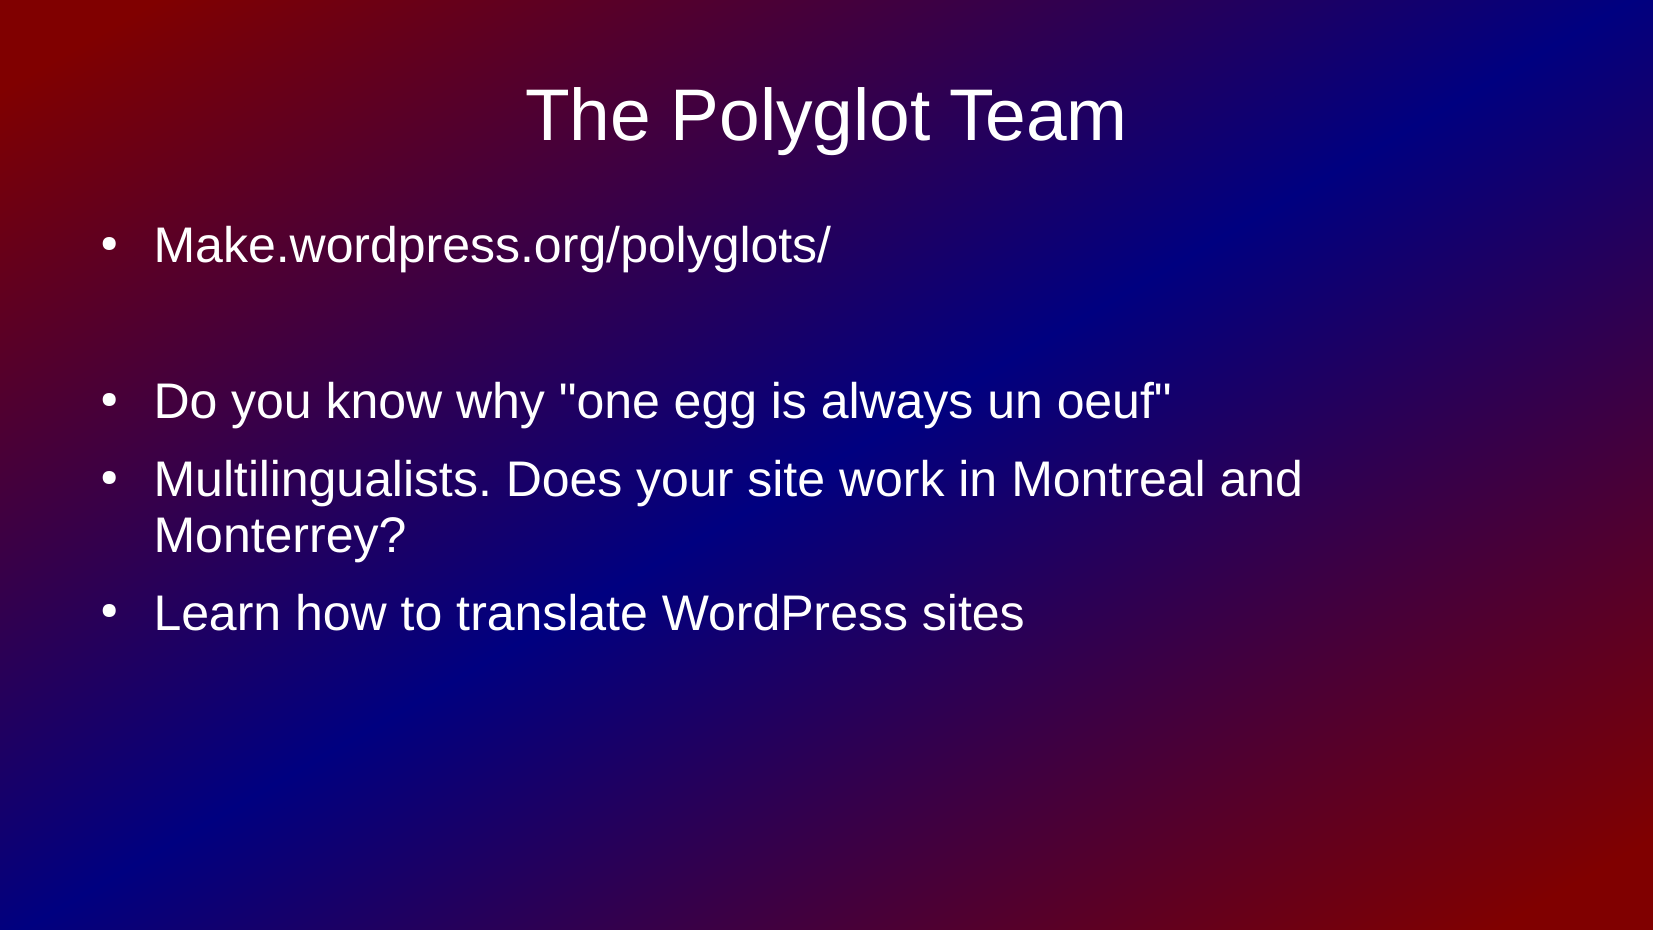

# The Polyglot Team
Make.wordpress.org/polyglots/
Do you know why "one egg is always un oeuf"
Multilingualists. Does your site work in Montreal and Monterrey?
Learn how to translate WordPress sites